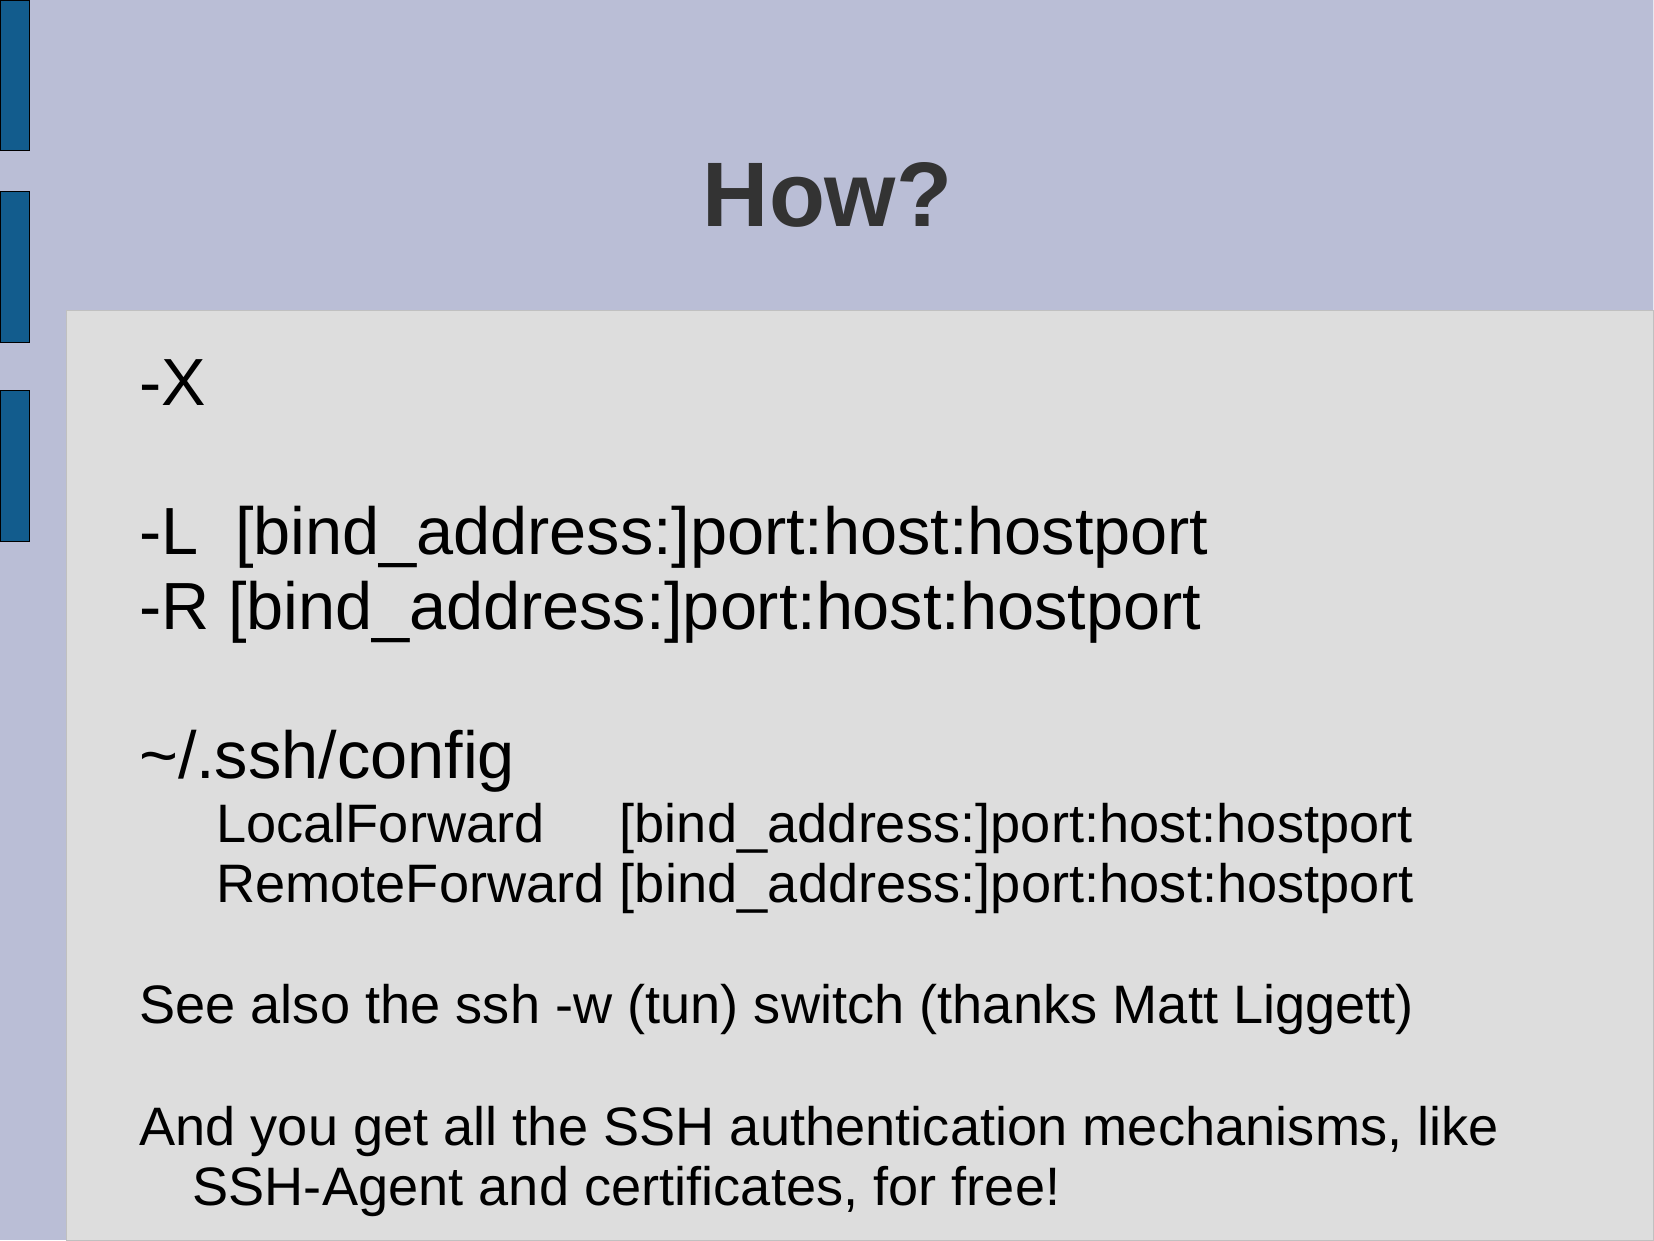

# How?
-X
-L [bind_address:]port:host:hostport
-R [bind_address:]port:host:hostport
~/.ssh/config
LocalForward [bind_address:]port:host:hostport
RemoteForward [bind_address:]port:host:hostport
See also the ssh -w (tun) switch (thanks Matt Liggett)
And you get all the SSH authentication mechanisms, like SSH-Agent and certificates, for free!